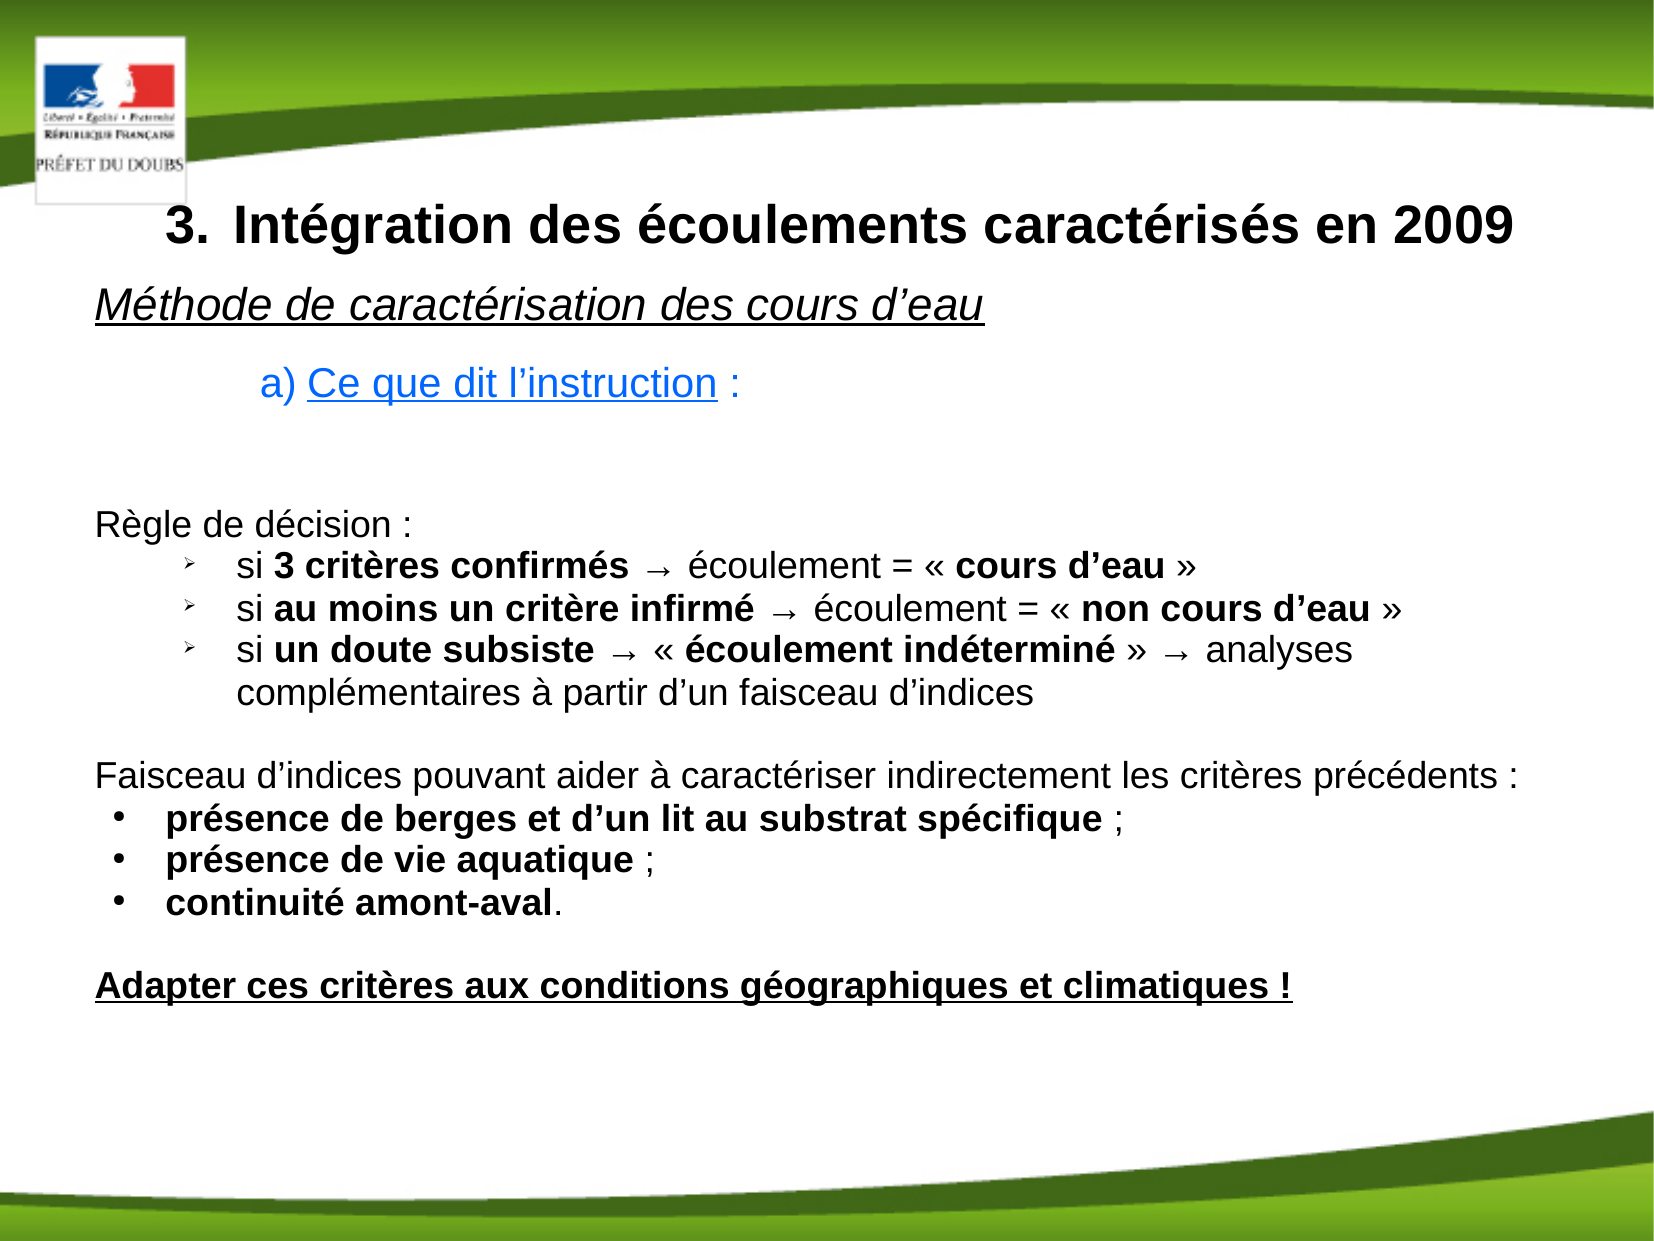

#
 Intégration des écoulements caractérisés en 2009
Méthode de caractérisation des cours d’eau
Ce que dit l’instruction :
Règle de décision :
si 3 critères confirmés → écoulement = « cours d’eau »
si au moins un critère infirmé → écoulement = « non cours d’eau »
si un doute subsiste → « écoulement indéterminé » → analyses complémentaires à partir d’un faisceau d’indices
Faisceau d’indices pouvant aider à caractériser indirectement les critères précédents :
présence de berges et d’un lit au substrat spécifique ;
présence de vie aquatique ;
continuité amont-aval.
Adapter ces critères aux conditions géographiques et climatiques !